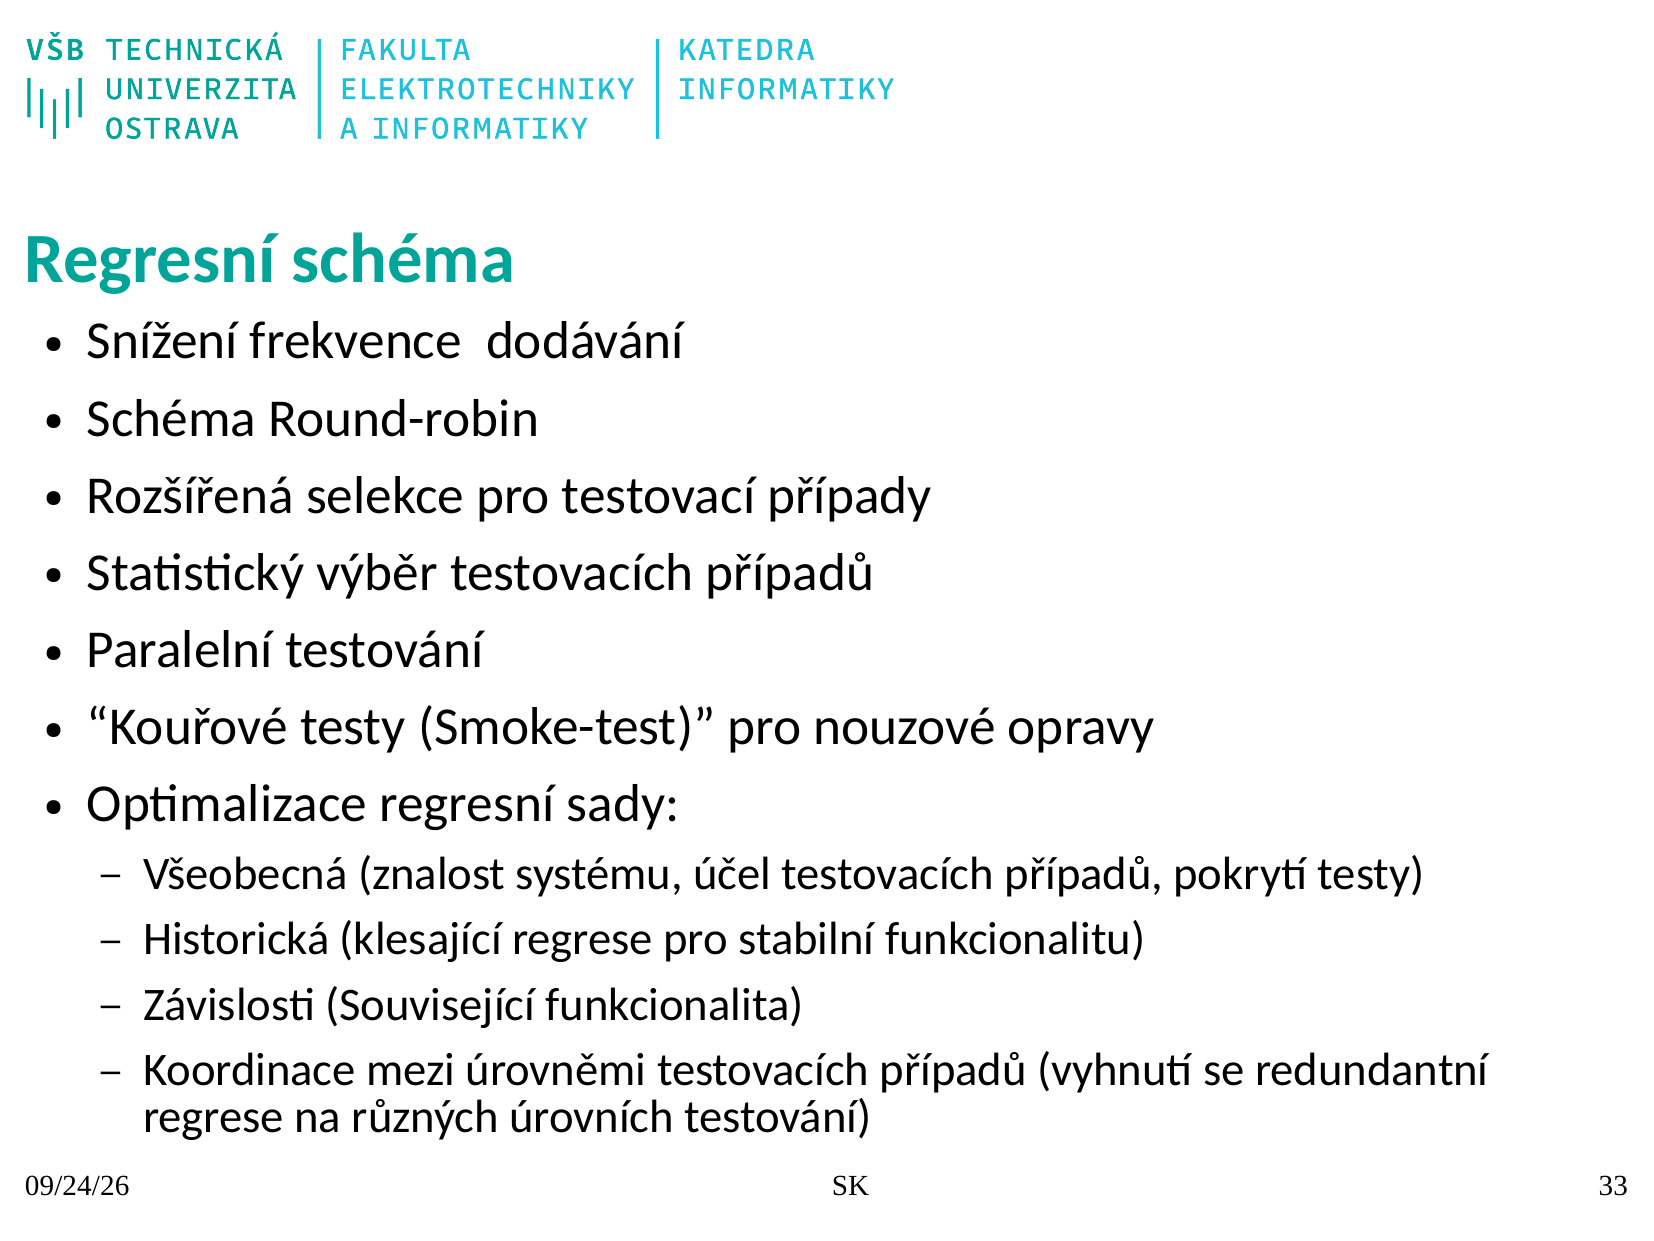

# Regresní schéma
Snížení frekvence dodávání
Schéma Round-robin
Rozšířená selekce pro testovací případy
Statistický výběr testovacích případů
Paralelní testování
“Kouřové testy (Smoke-test)” pro nouzové opravy
Optimalizace regresní sady:
Všeobecná (znalost systému, účel testovacích případů, pokrytí testy)
Historická (klesající regrese pro stabilní funkcionalitu)
Závislosti (Související funkcionalita)
Koordinace mezi úrovněmi testovacích případů (vyhnutí se redundantní regrese na různých úrovních testování)
SK
33